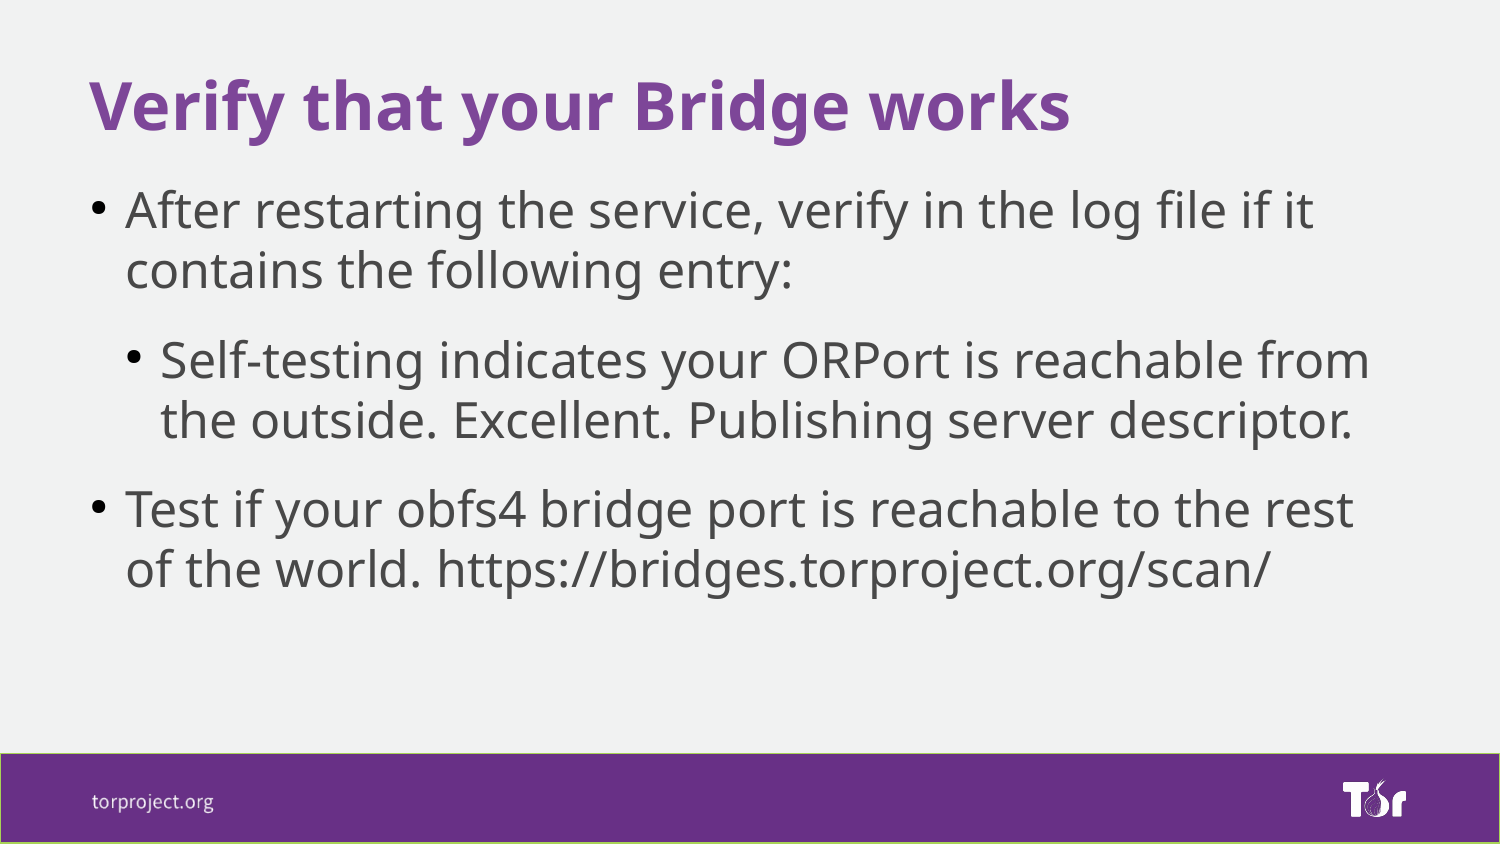

Verify that your Bridge works
After restarting the service, verify in the log file if it contains the following entry:
Self-testing indicates your ORPort is reachable from the outside. Excellent. Publishing server descriptor.
Test if your obfs4 bridge port is reachable to the rest of the world. https://bridges.torproject.org/scan/